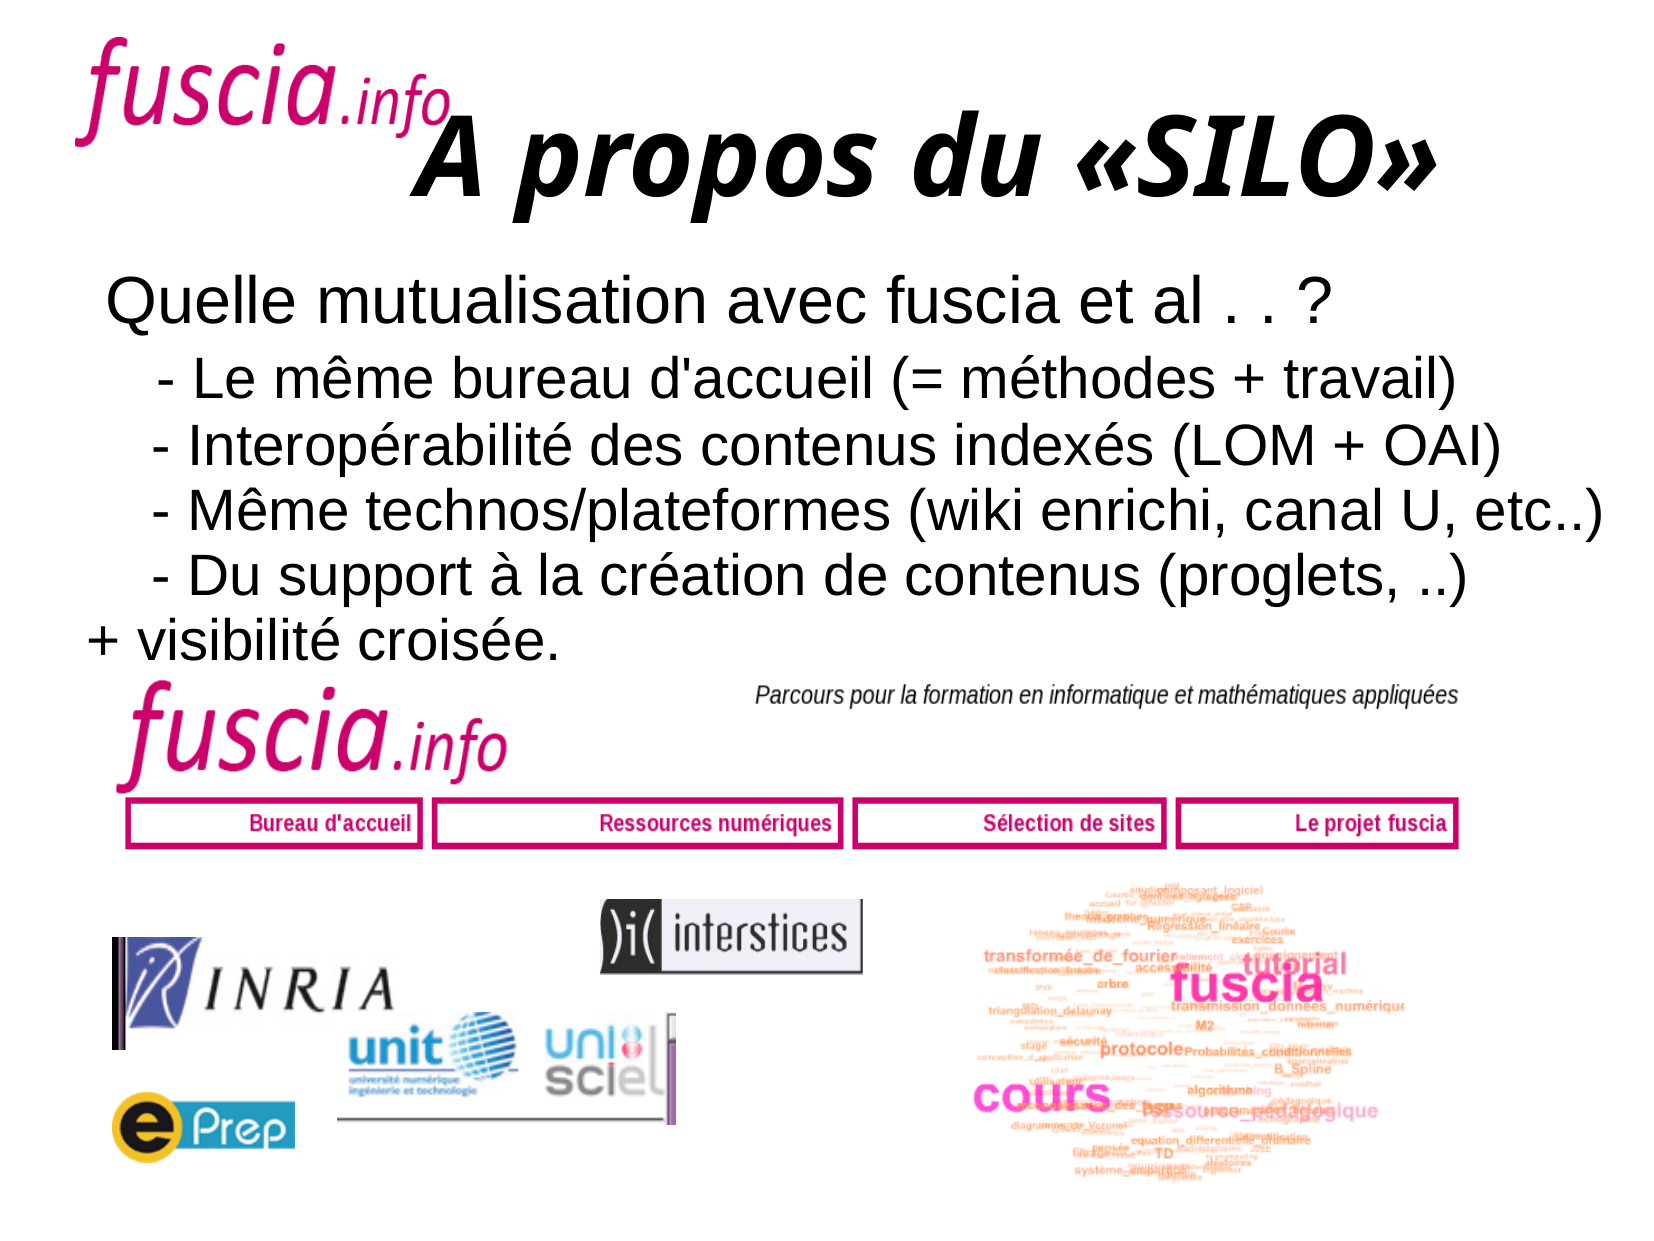

# A propos du «SILO»
 Quelle mutualisation avec fuscia et al . . ?
 - Le même bureau d'accueil (= méthodes + travail)
 - Interopérabilité des contenus indexés (LOM + OAI)
 - Même technos/plateformes (wiki enrichi, canal U, etc..)
 - Du support à la création de contenus (proglets, ..)
+ visibilité croisée.